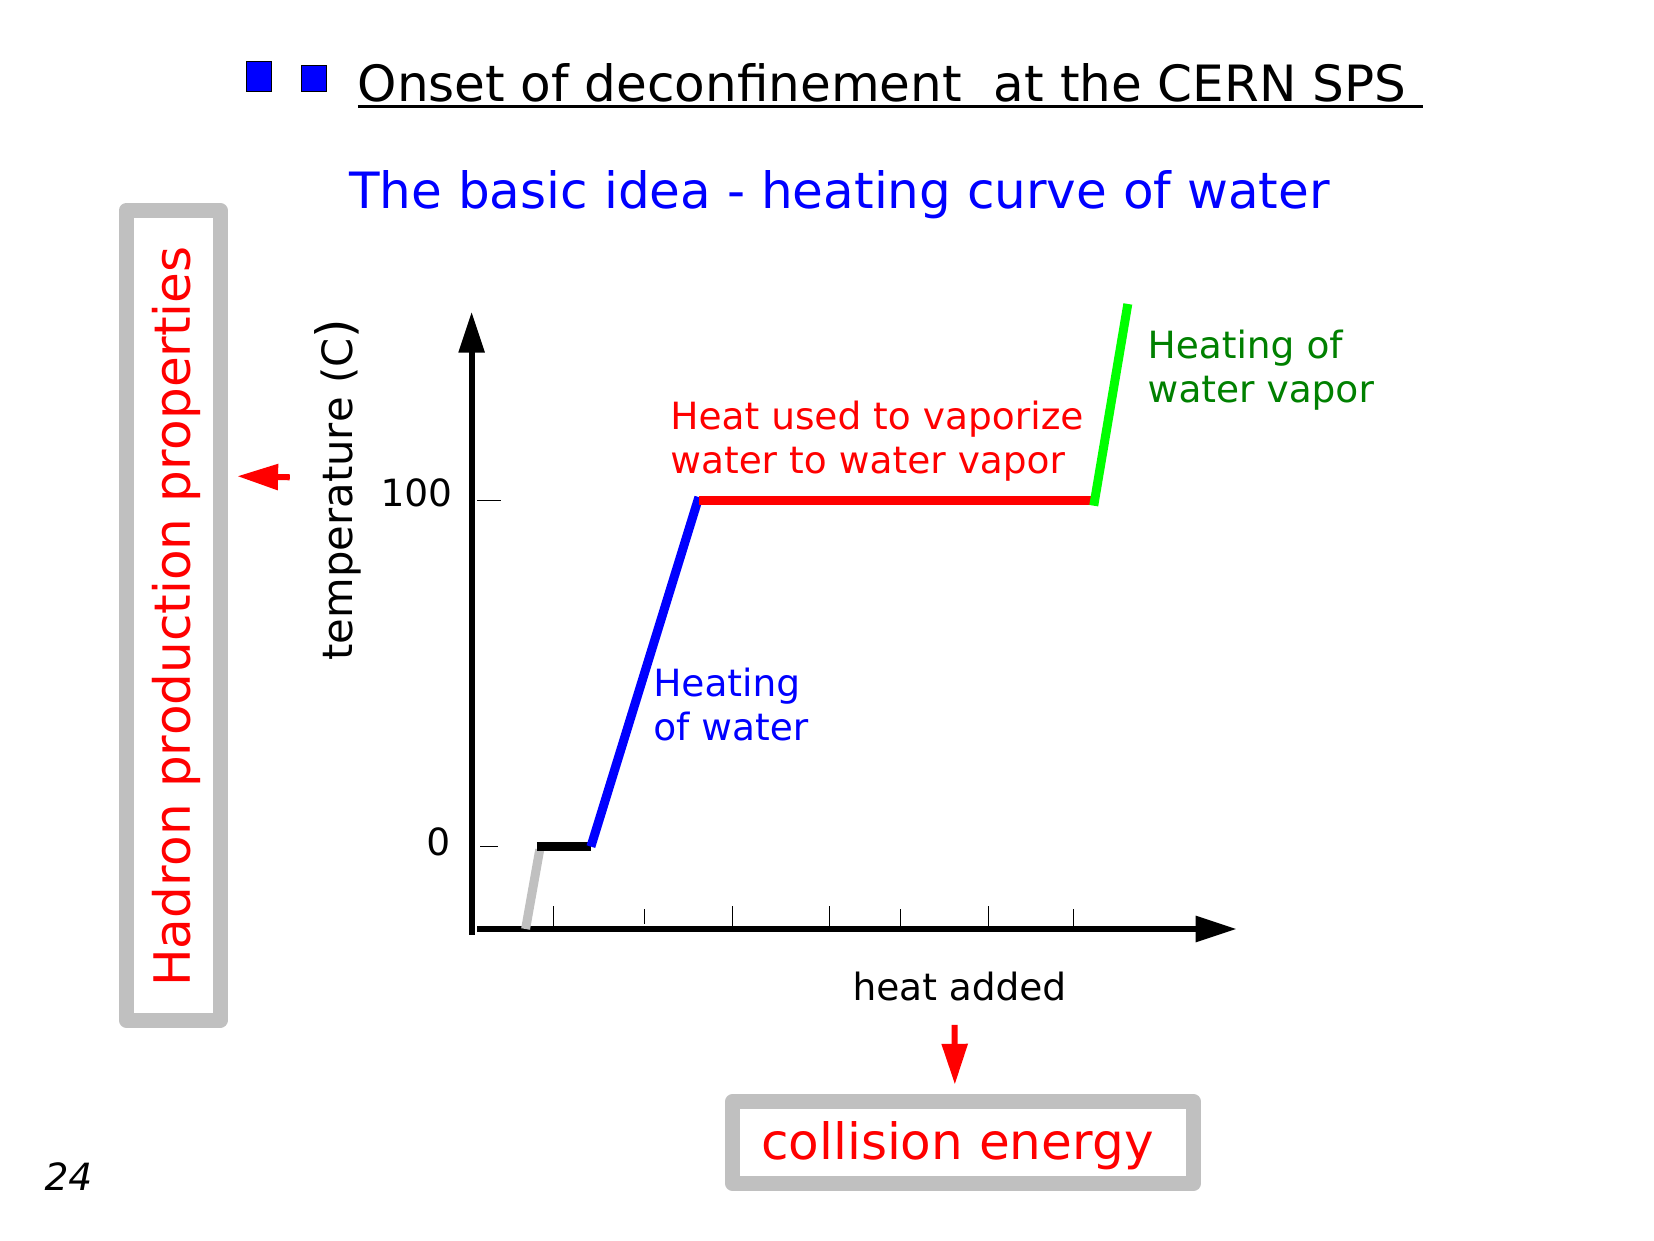

Onset of deconfinement at the CERN SPS
The basic idea - heating curve of water
Heating of
water vapor
Heat used to vaporize
water to water vapor
temperature (C)
100
Hadron production properties
Heating
of water
0
heat added
collision energy